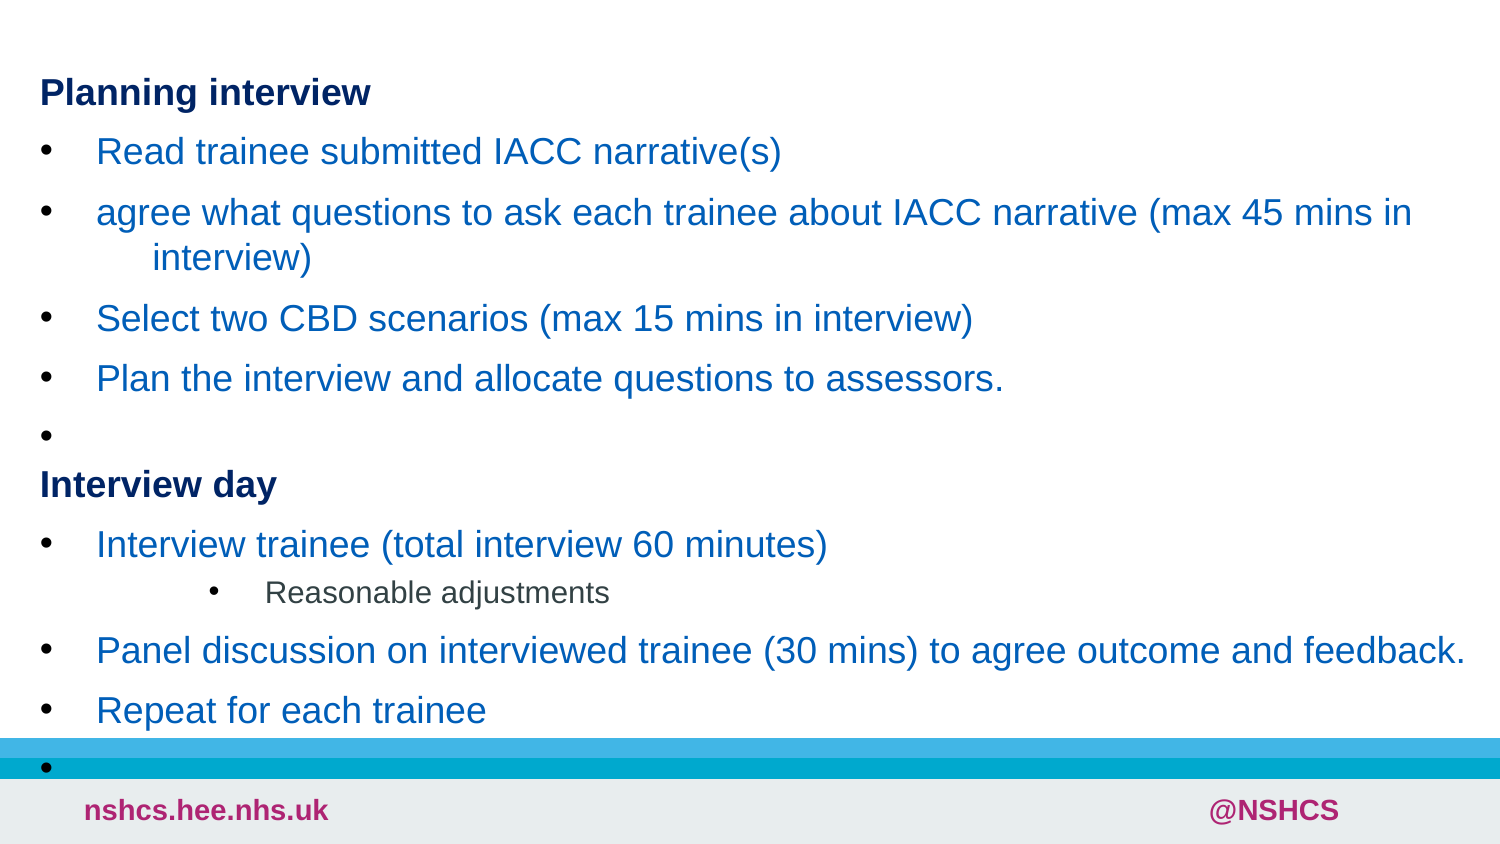

Planning interview
Read trainee submitted IACC narrative(s)
agree what questions to ask each trainee about IACC narrative (max 45 mins in interview)
Select two CBD scenarios (max 15 mins in interview)
Plan the interview and allocate questions to assessors.
Interview day
Interview trainee (total interview 60 minutes)
Reasonable adjustments
Panel discussion on interviewed trainee (30 mins) to agree outcome and feedback.
Repeat for each trainee